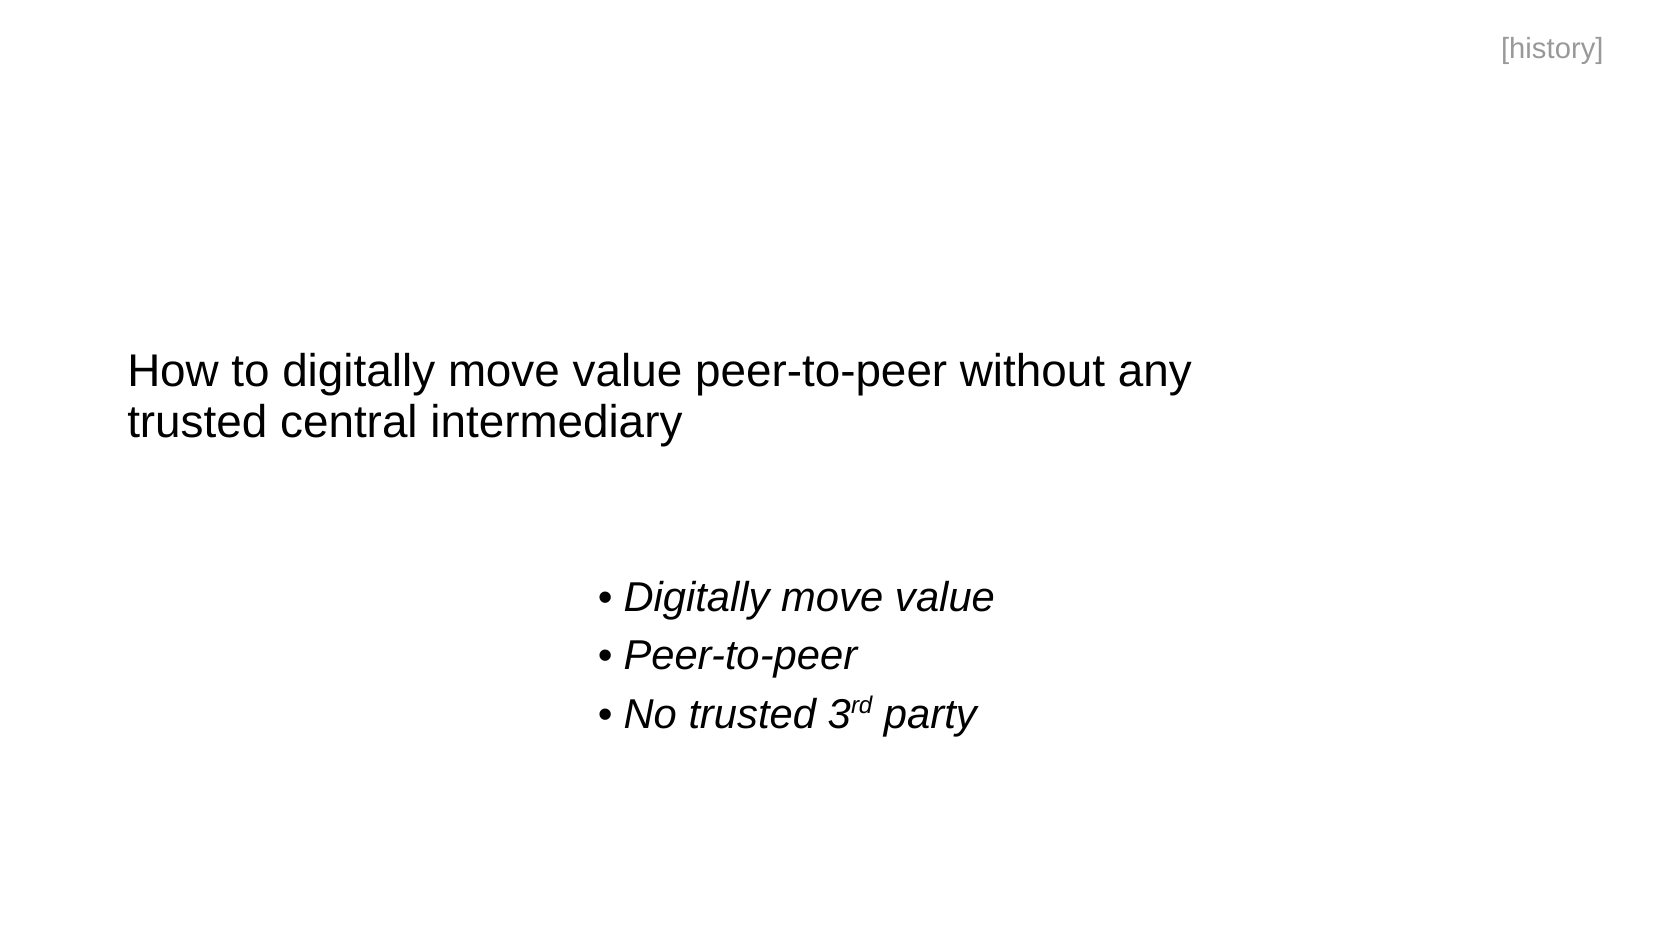

[history]
How to digitally move value peer-to-peer without any
trusted central intermediary
• Digitally move value
• Peer-to-peer
• No trusted 3rd party